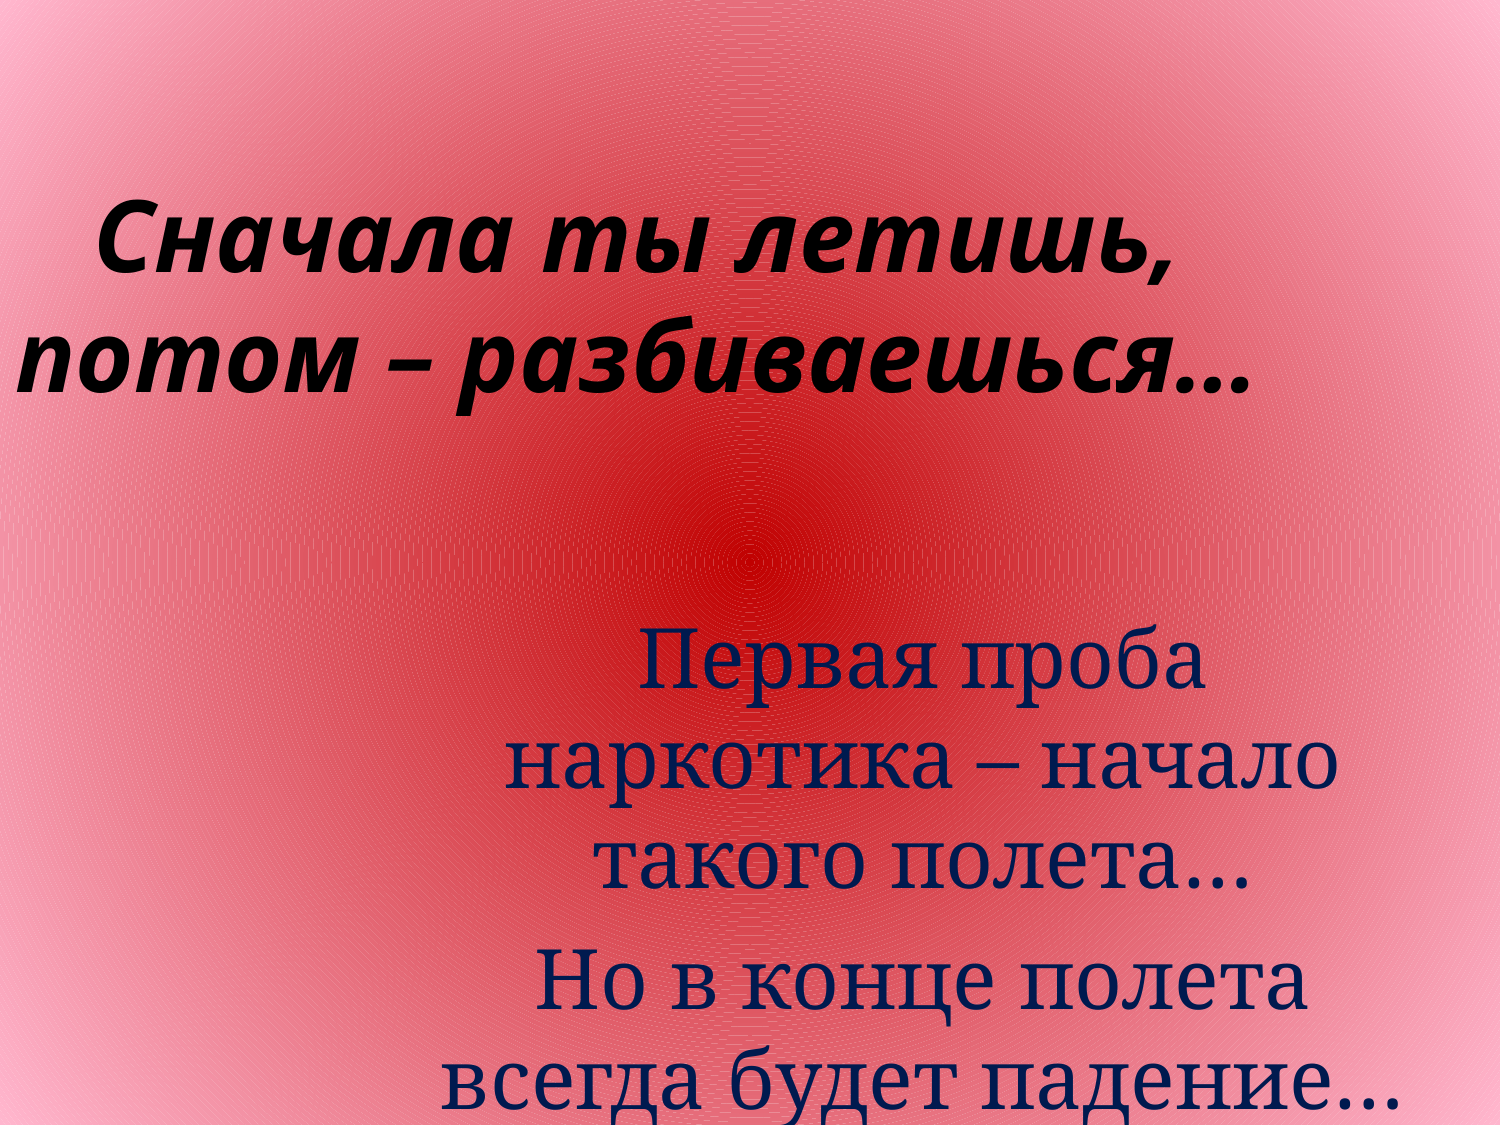

# Сначала ты летишь, потом – разбиваешься…
Первая проба наркотика – начало такого полета…
Но в конце полета всегда будет падение…